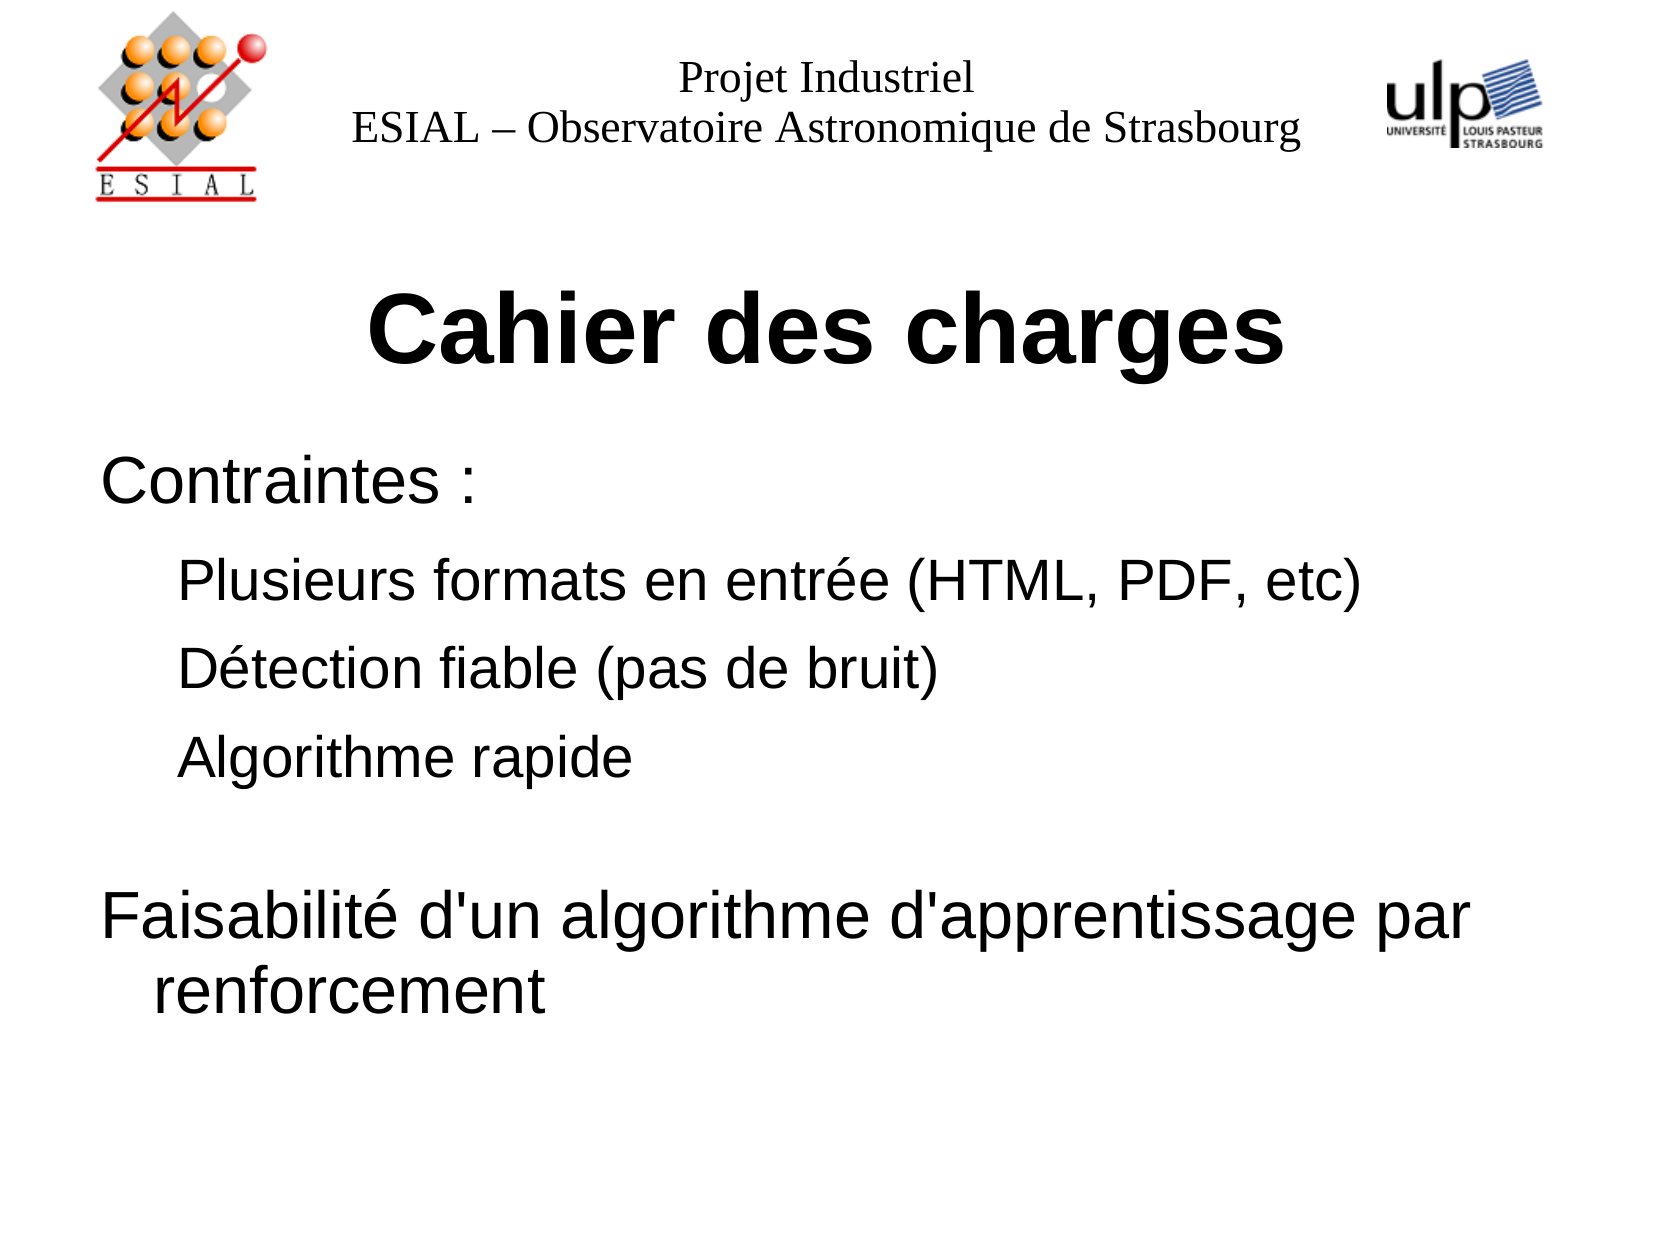

# Projet Industriel ESIAL – Observatoire Astronomique de Strasbourg
Cahier des charges
Contraintes :
Plusieurs formats en entrée (HTML, PDF, etc)
Détection fiable (pas de bruit)
Algorithme rapide
Faisabilité d'un algorithme d'apprentissage par renforcement